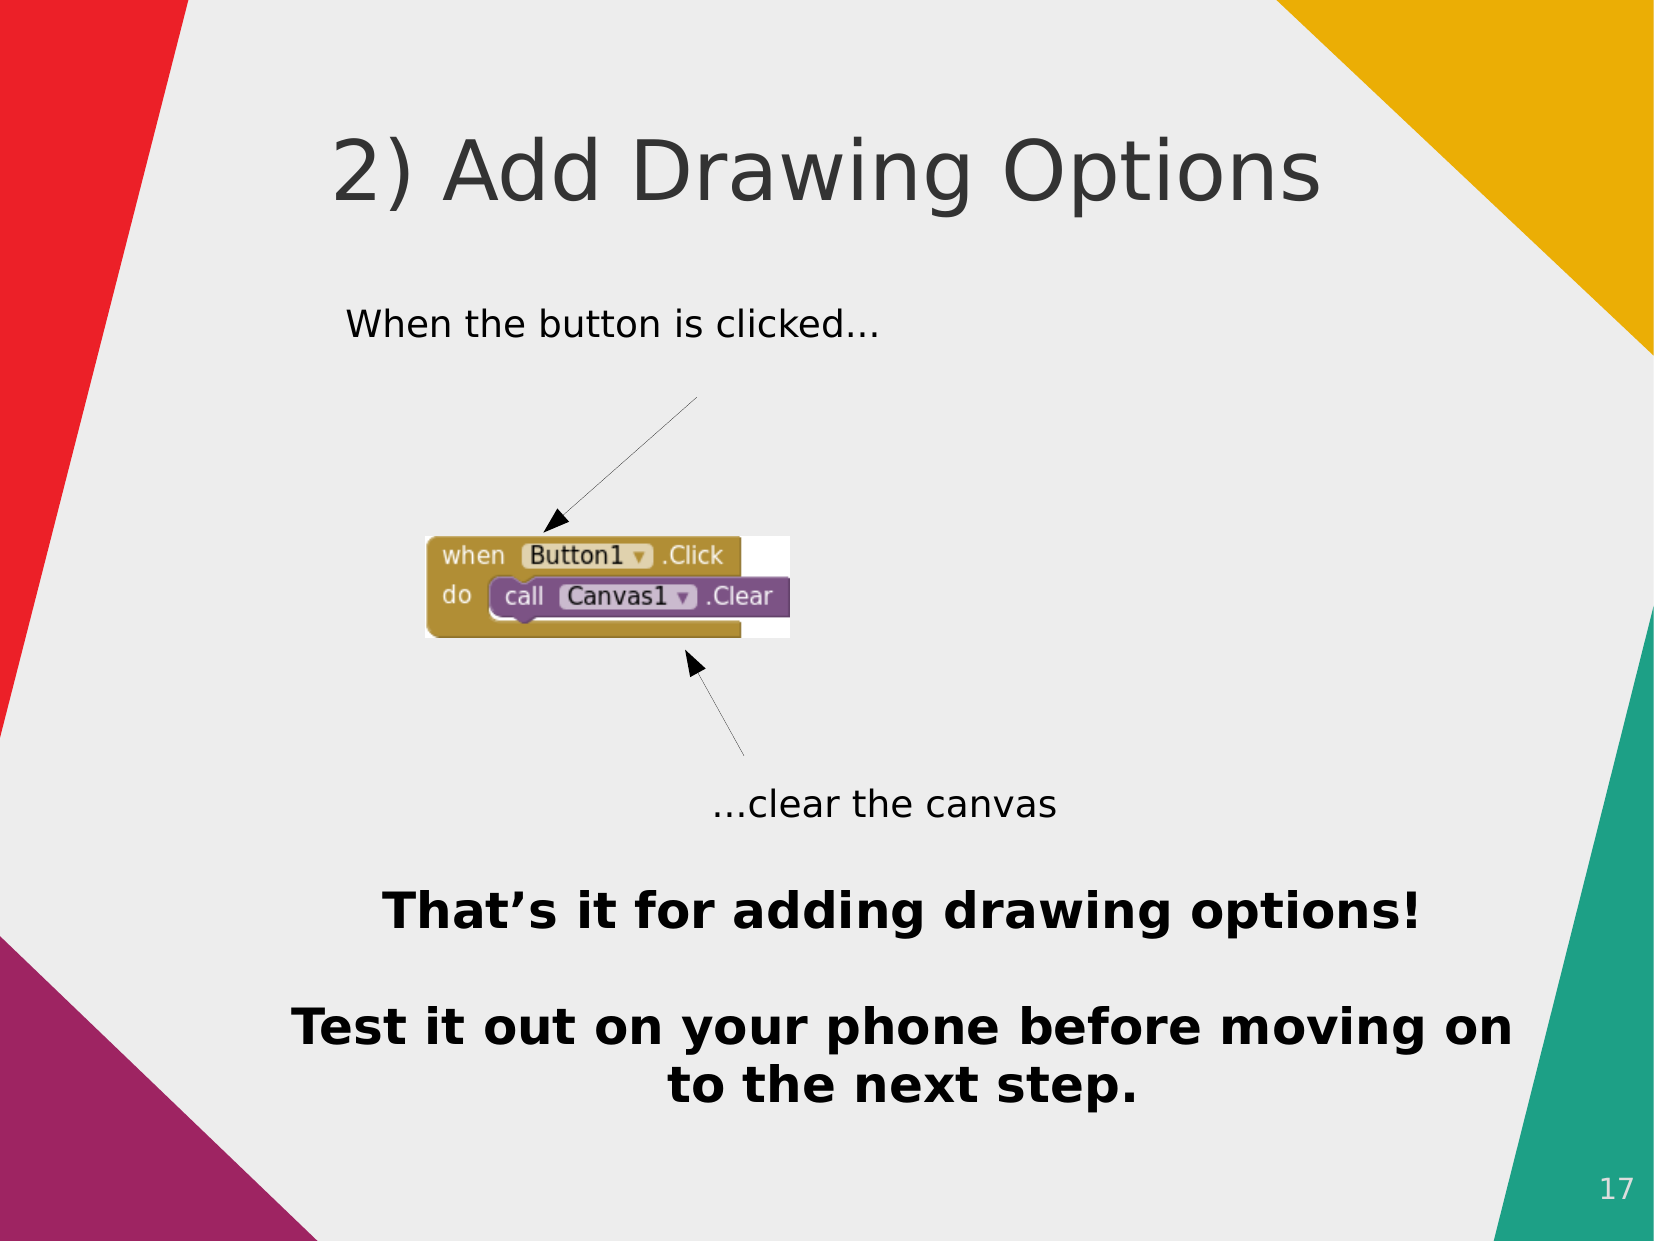

# 2) Add Drawing Options
When the button is clicked...
...clear the canvas
That’s it for adding drawing options!
Test it out on your phone before moving on to the next step.
17